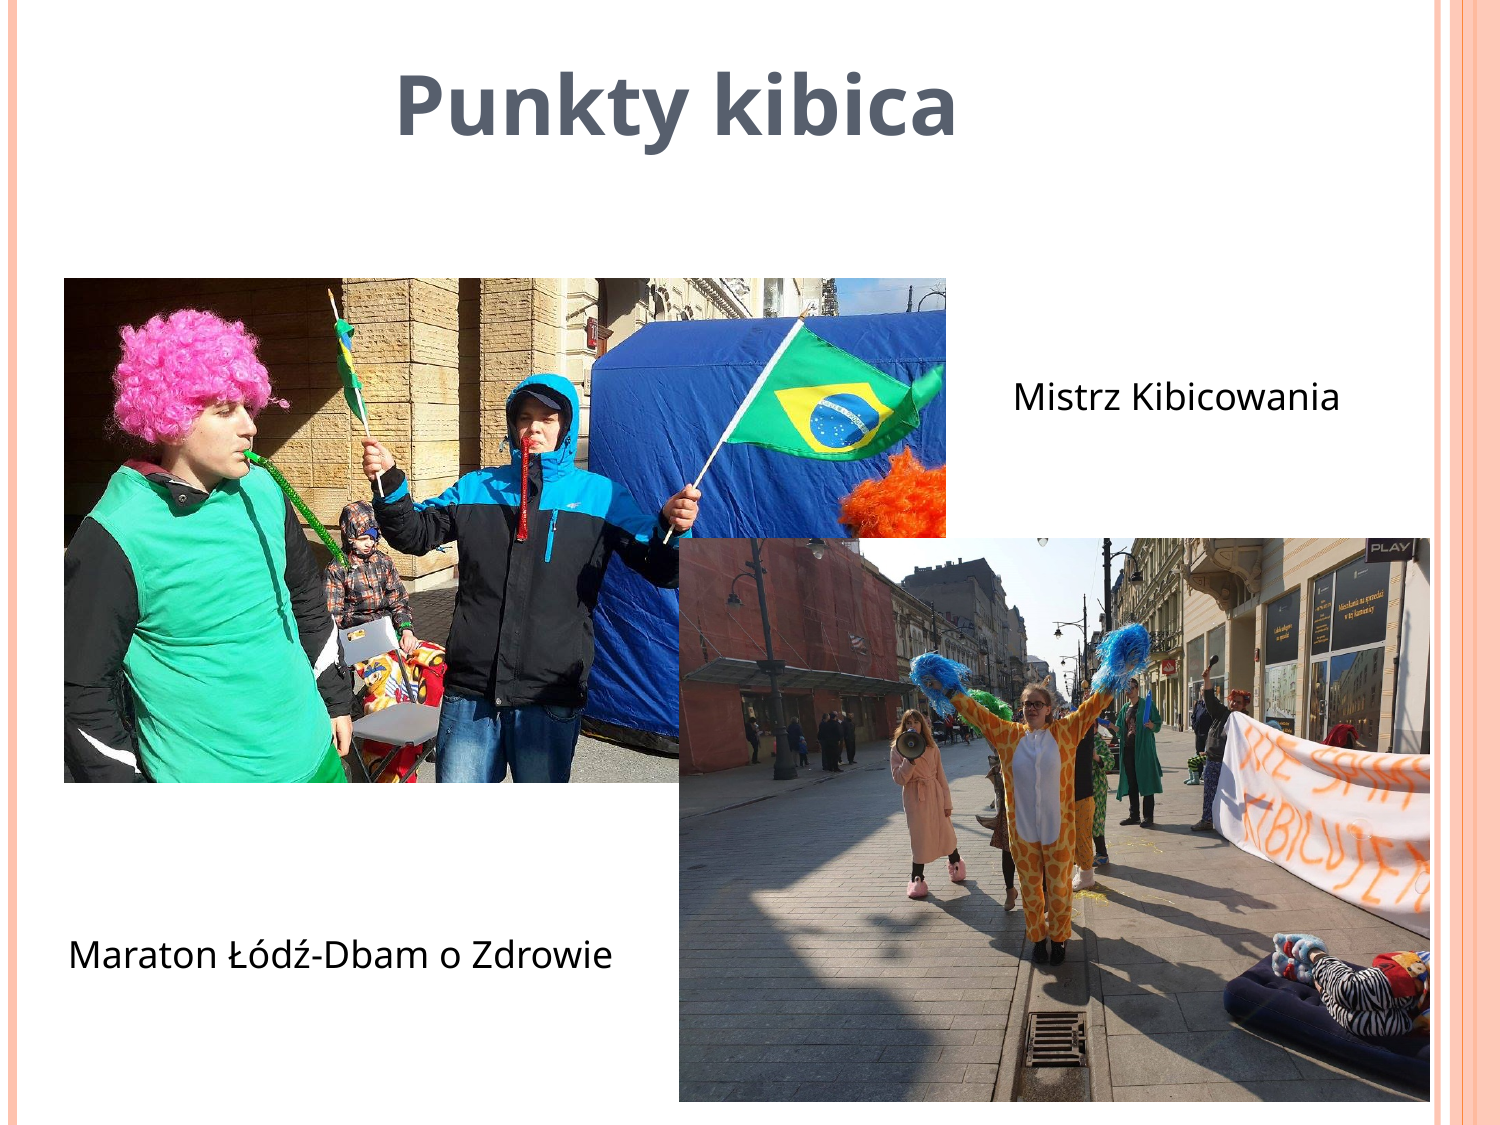

# Punkty kibica
Mistrz Kibicowania
Maraton Łódź-Dbam o Zdrowie